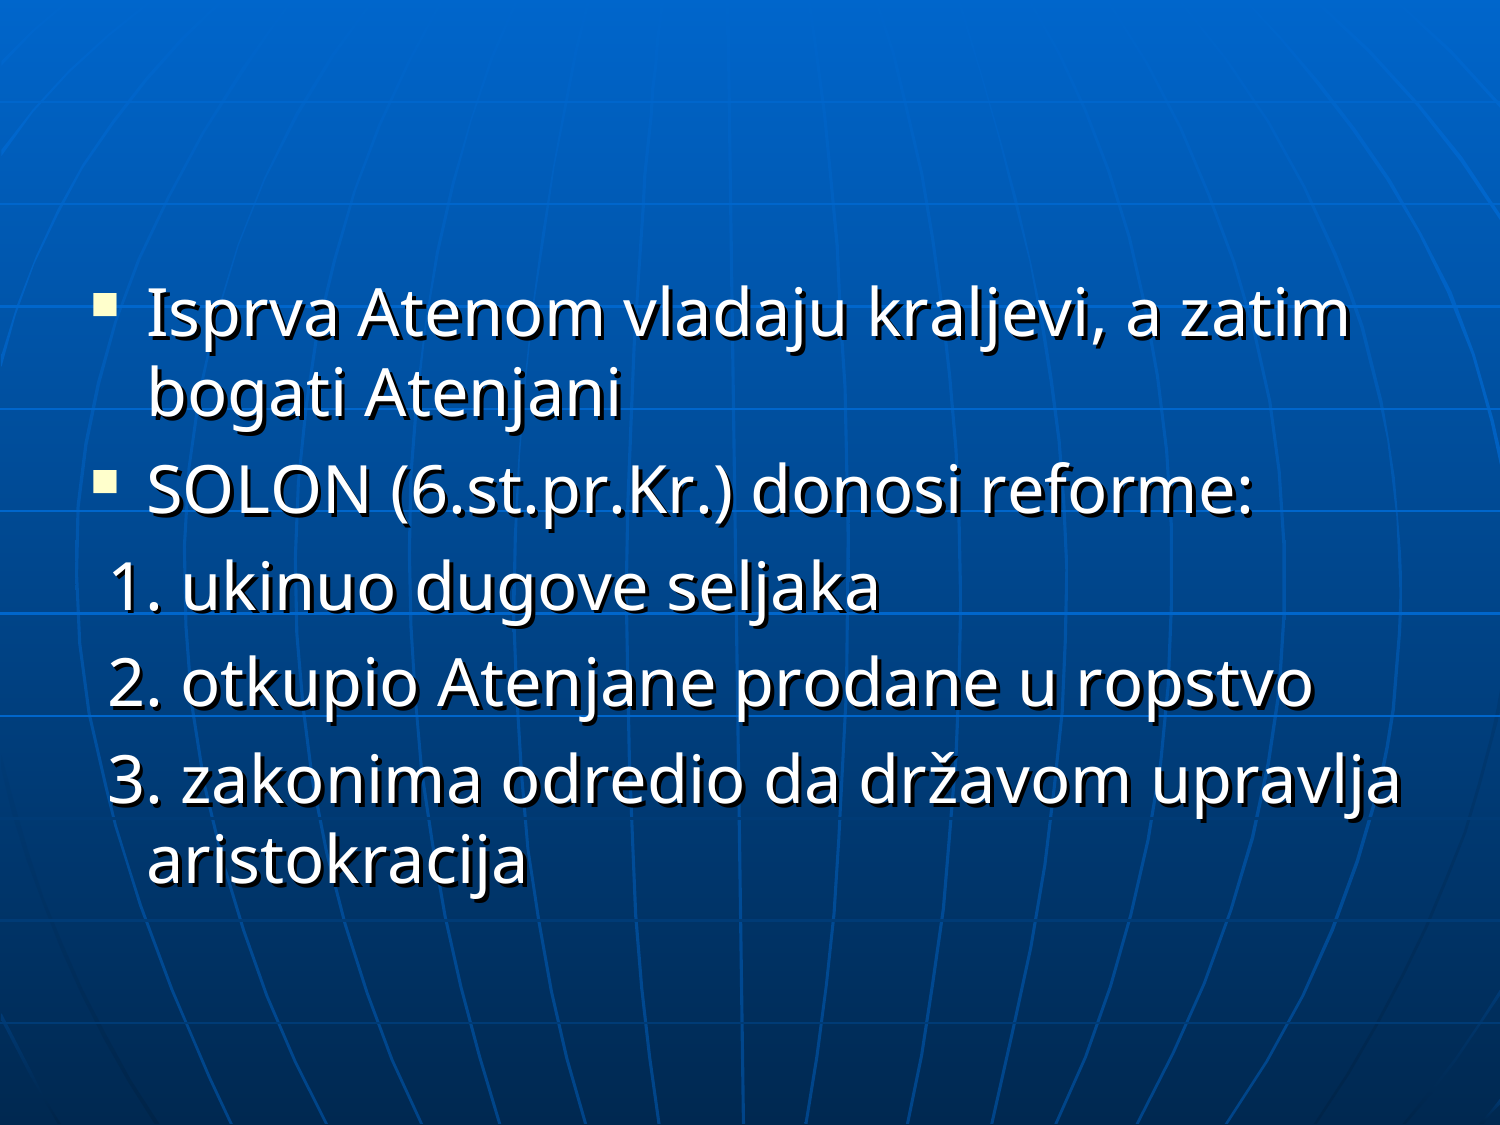

# Isprva Atenom vladaju kraljevi, a zatim bogati Atenjani
SOLON (6.st.pr.Kr.) donosi reforme:
 1. ukinuo dugove seljaka
 2. otkupio Atenjane prodane u ropstvo
 3. zakonima odredio da državom upravlja aristokracija